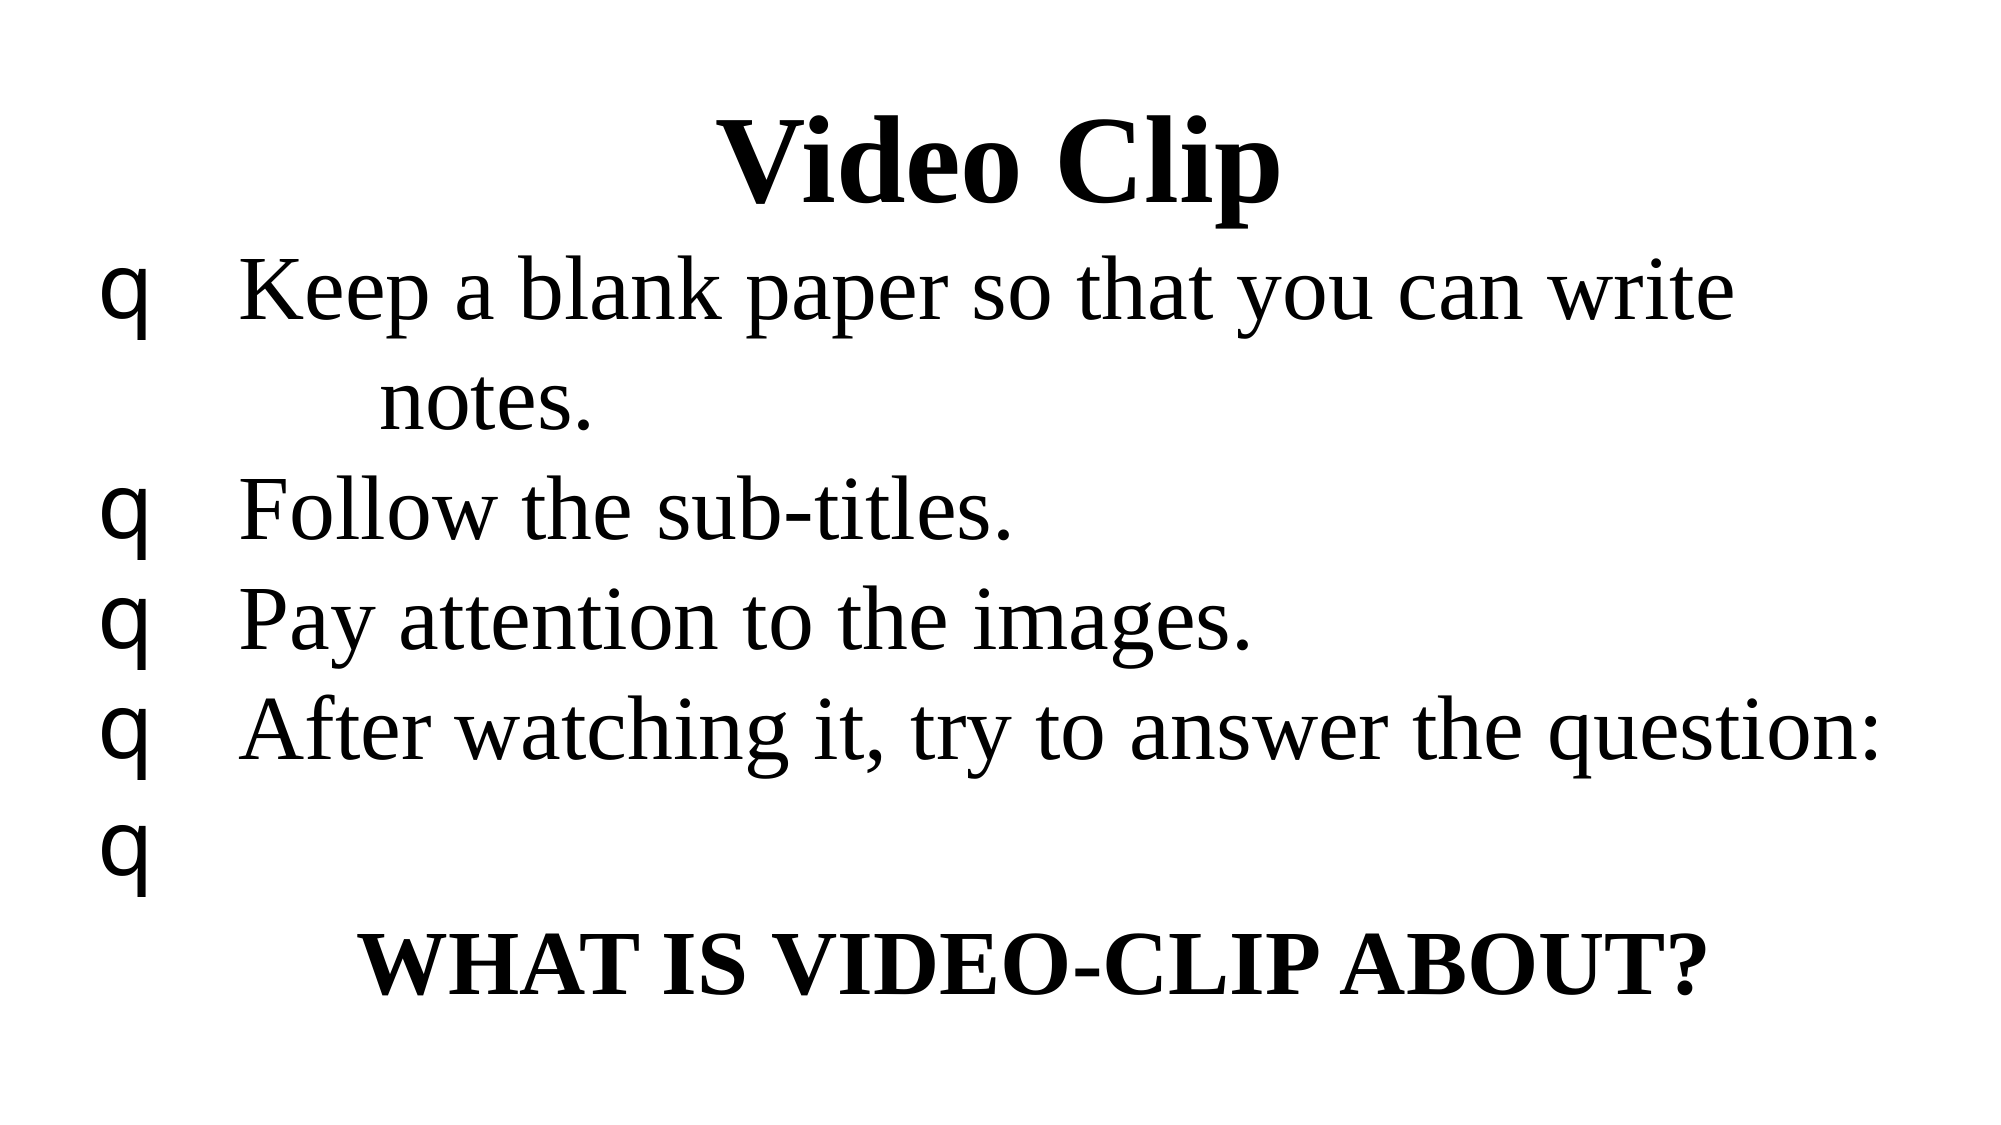

Video Clip
Keep a blank paper so that you can write notes.
Follow the sub-titles.
Pay attention to the images.
After watching it, try to answer the question:
 WHAT IS VIDEO-CLIP ABOUT?